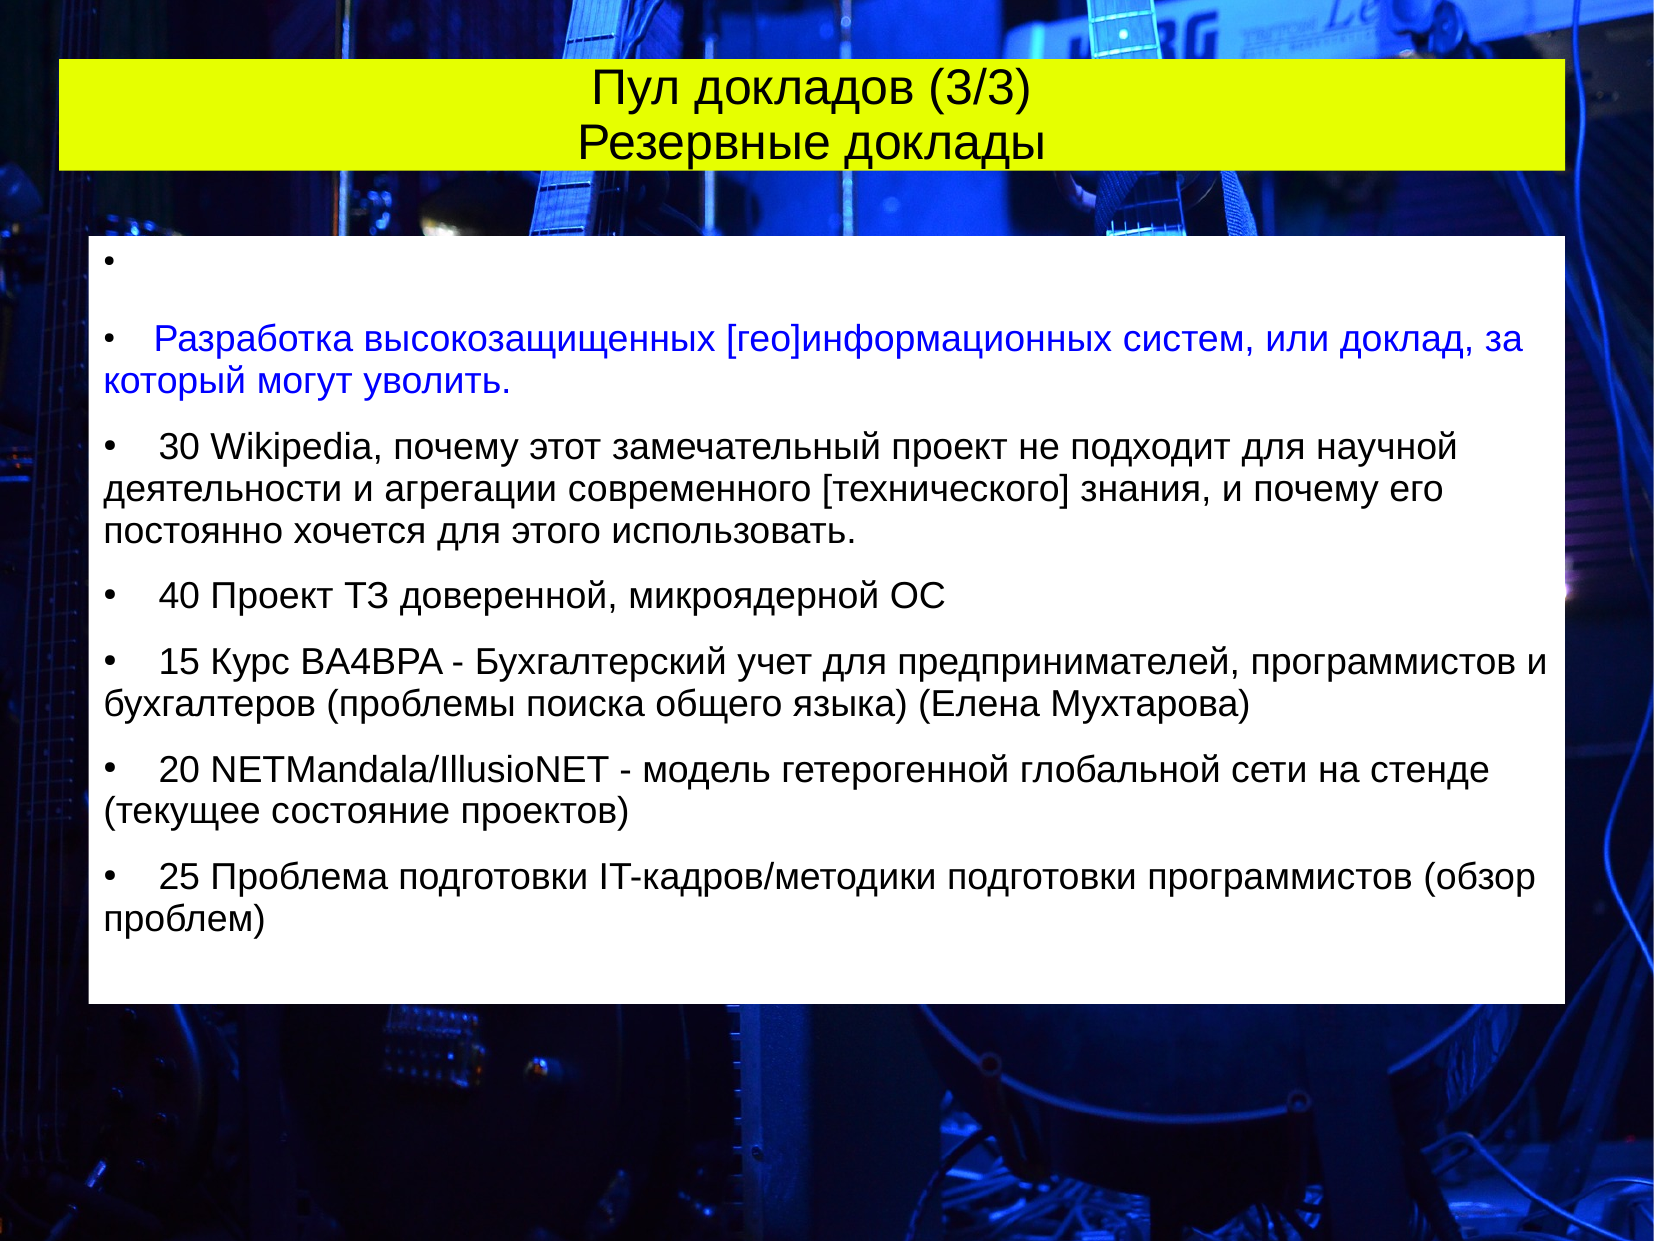

# Пул докладов (3/3) Резервные доклады
 Разработка высокозащищенных [гео]информационных систем, или доклад, за который могут уволить.
 30 Wikipedia, почему этот замечательный проект не подходит для научной деятельности и агрегации современного [технического] знания, и почему его постоянно хочется для этого использовать.
 40 Проект ТЗ доверенной, микроядерной ОС
 15 Курс BA4BPA - Бухгалтерский учет для предпринимателей, программистов и бухгалтеров (проблемы поиска общего языка) (Елена Мухтарова)
 20 NETMandala/IllusioNET - модель гетерогенной глобальной сети на стенде (текущее состояние проектов)
 25 Проблема подготовки IT-кадров/методики подготовки программистов (обзор проблем)